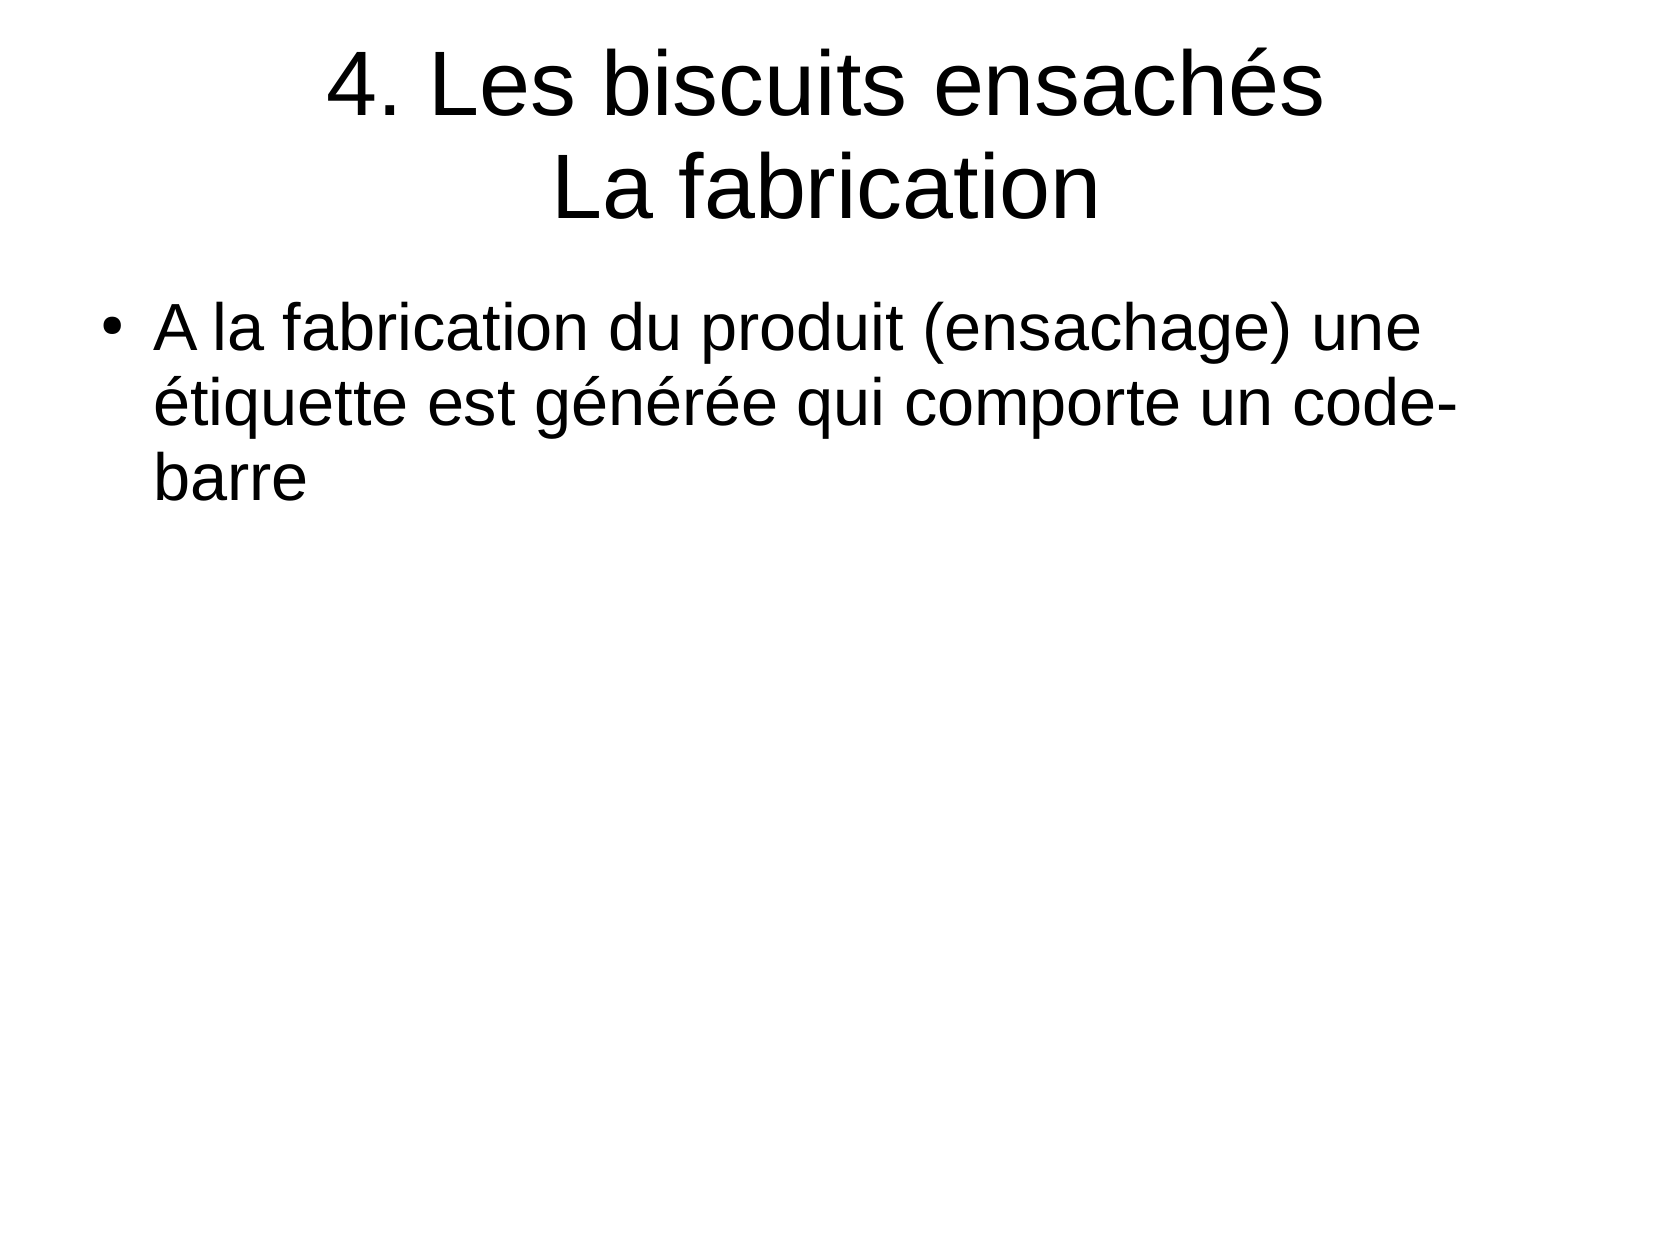

# 4. Les biscuits ensachés La fabrication
A la fabrication du produit (ensachage) une étiquette est générée qui comporte un code-barre